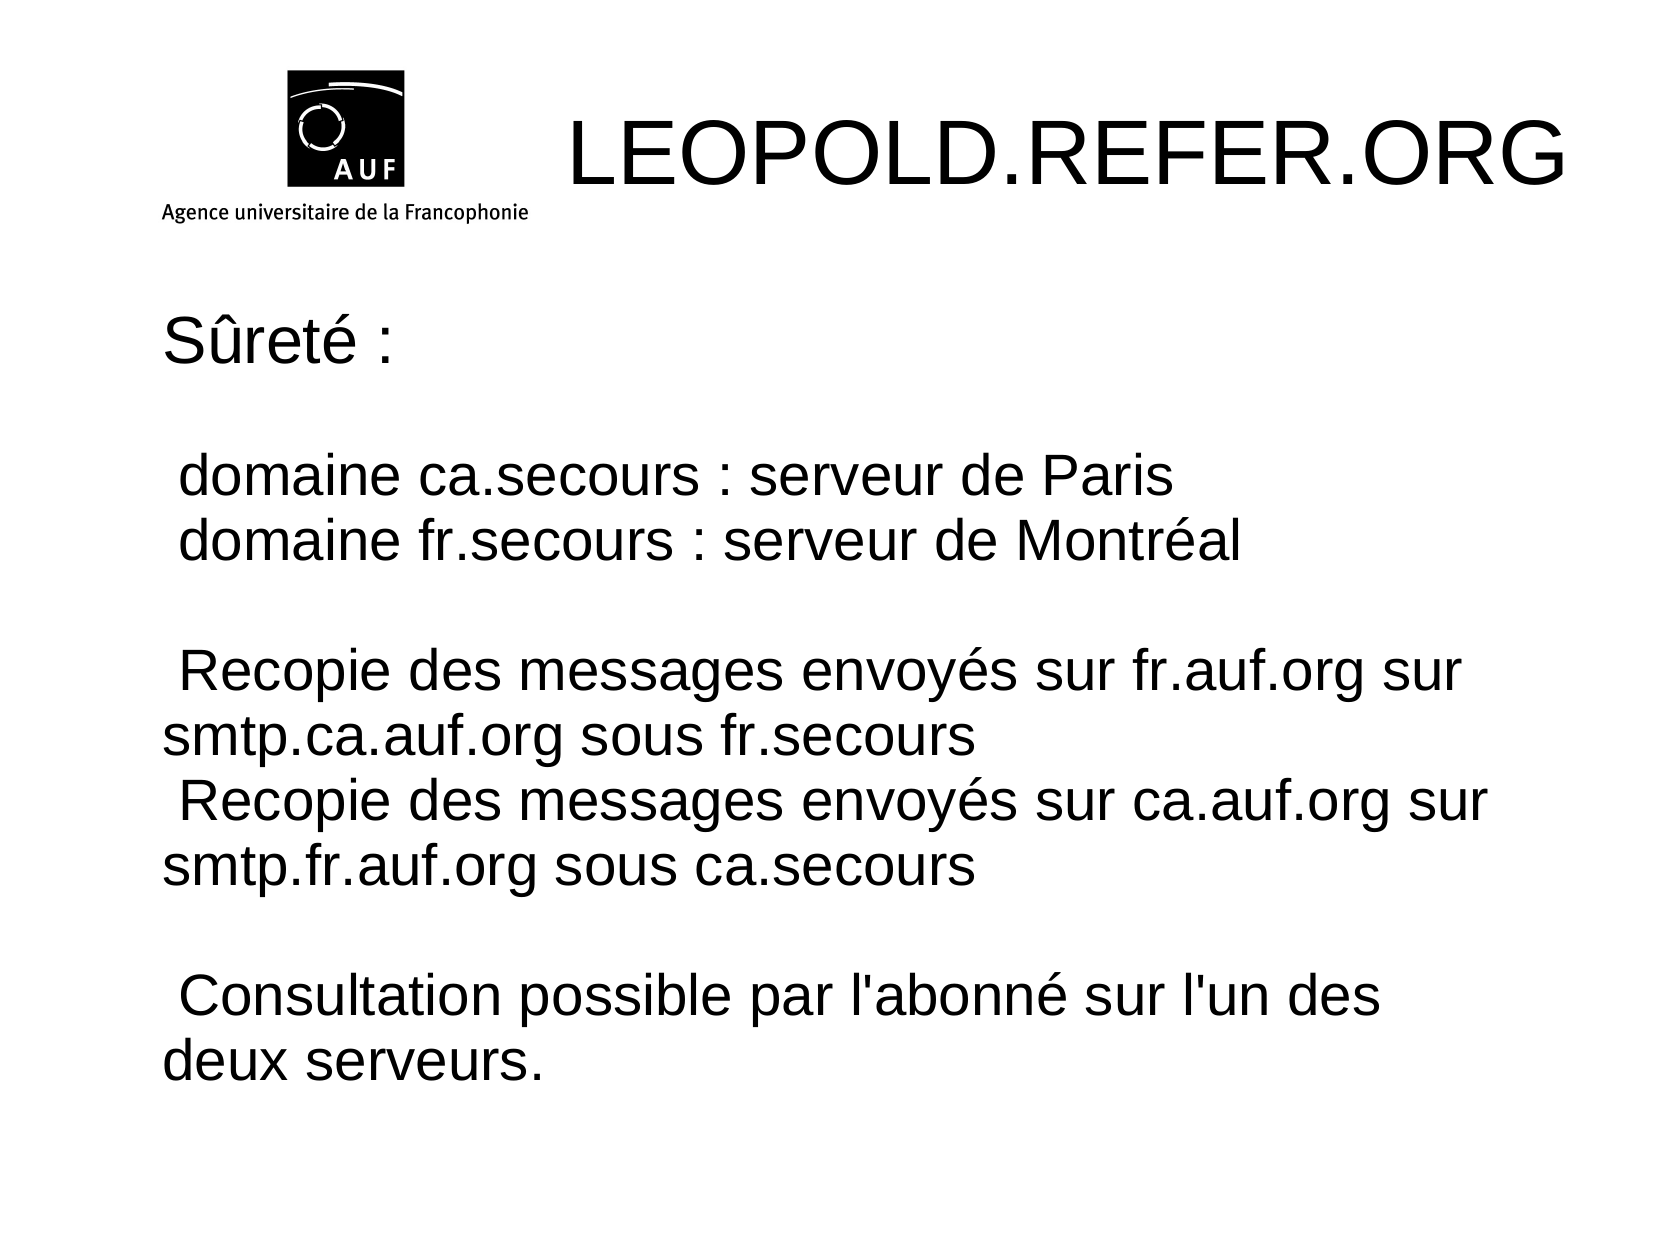

# LEOPOLD.REFER.ORG
Sûreté :
 domaine ca.secours : serveur de Paris
 domaine fr.secours : serveur de Montréal
 Recopie des messages envoyés sur fr.auf.org sur smtp.ca.auf.org sous fr.secours
 Recopie des messages envoyés sur ca.auf.org sur smtp.fr.auf.org sous ca.secours
 Consultation possible par l'abonné sur l'un des deux serveurs.